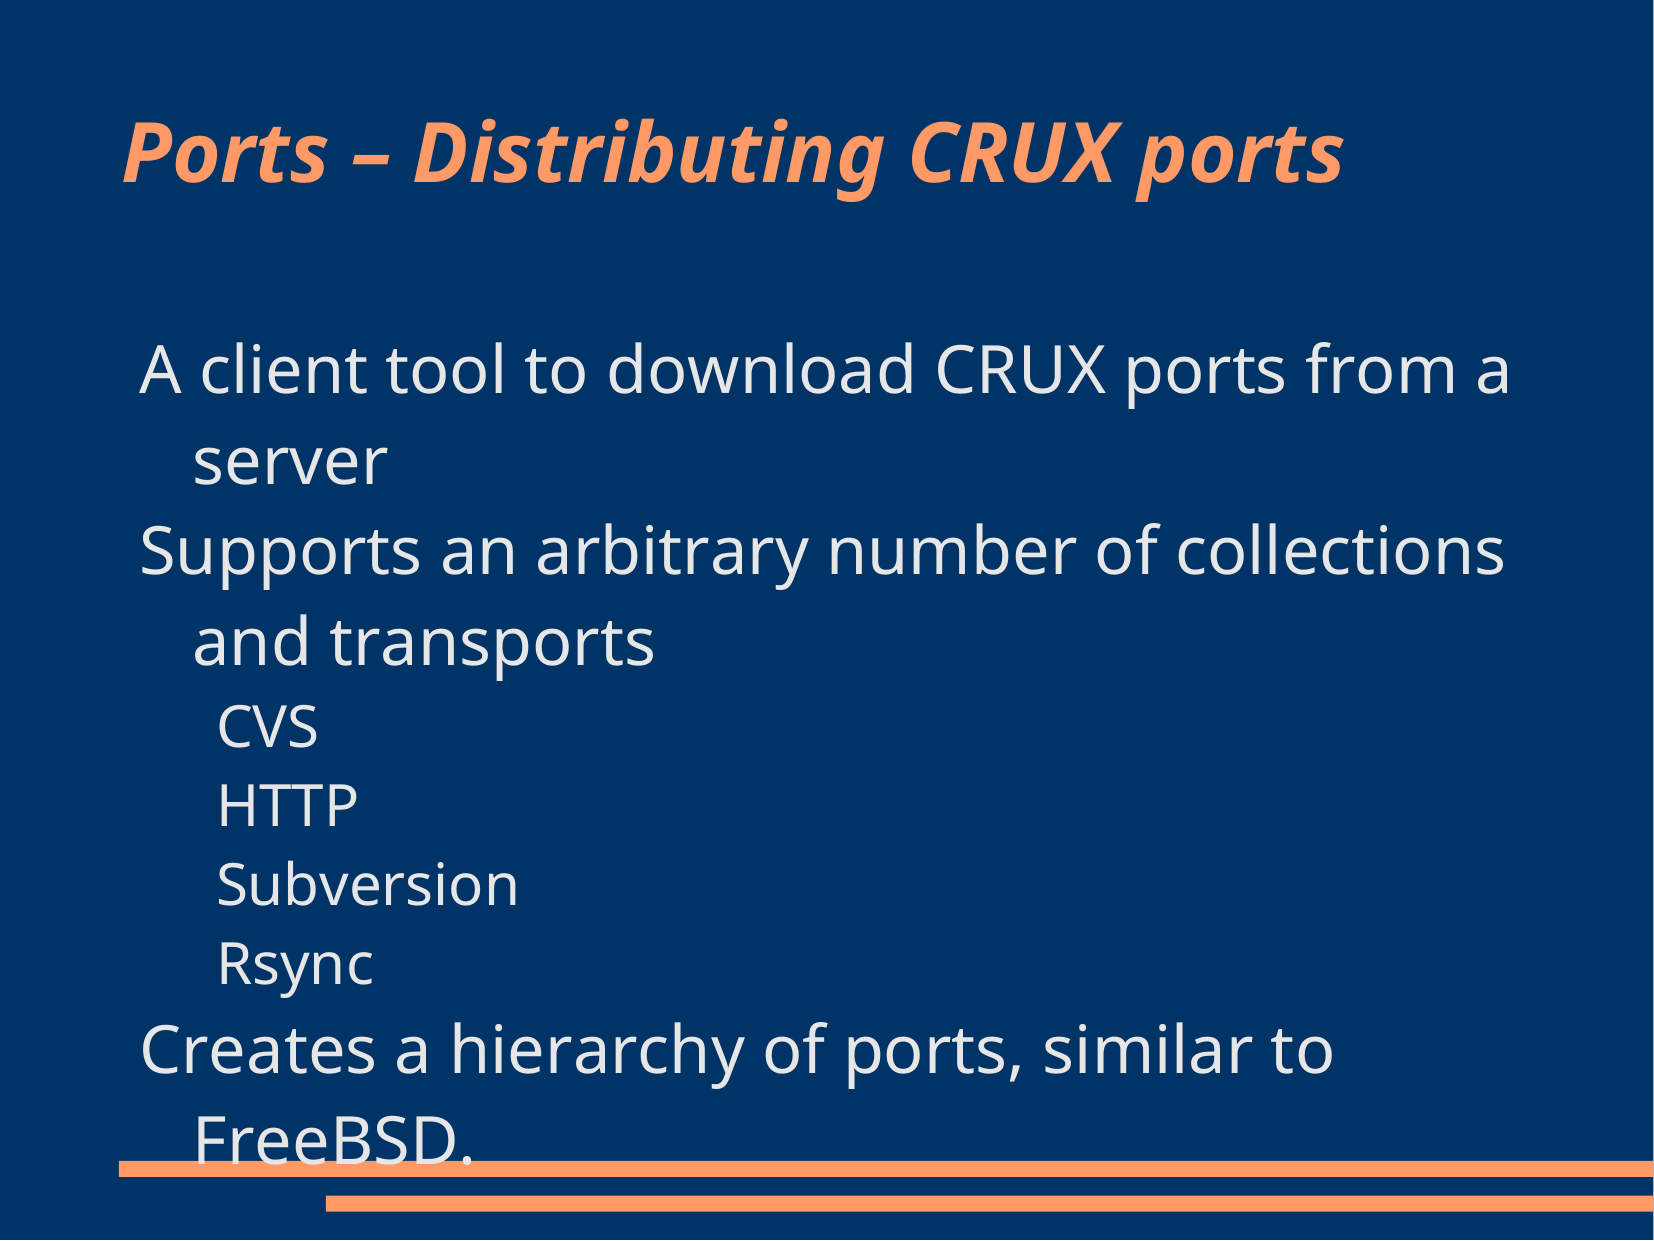

# Ports – Distributing CRUX ports
A client tool to download CRUX ports from a server
Supports an arbitrary number of collections and transports
CVS
HTTP
Subversion
Rsync
Creates a hierarchy of ports, similar to FreeBSD.